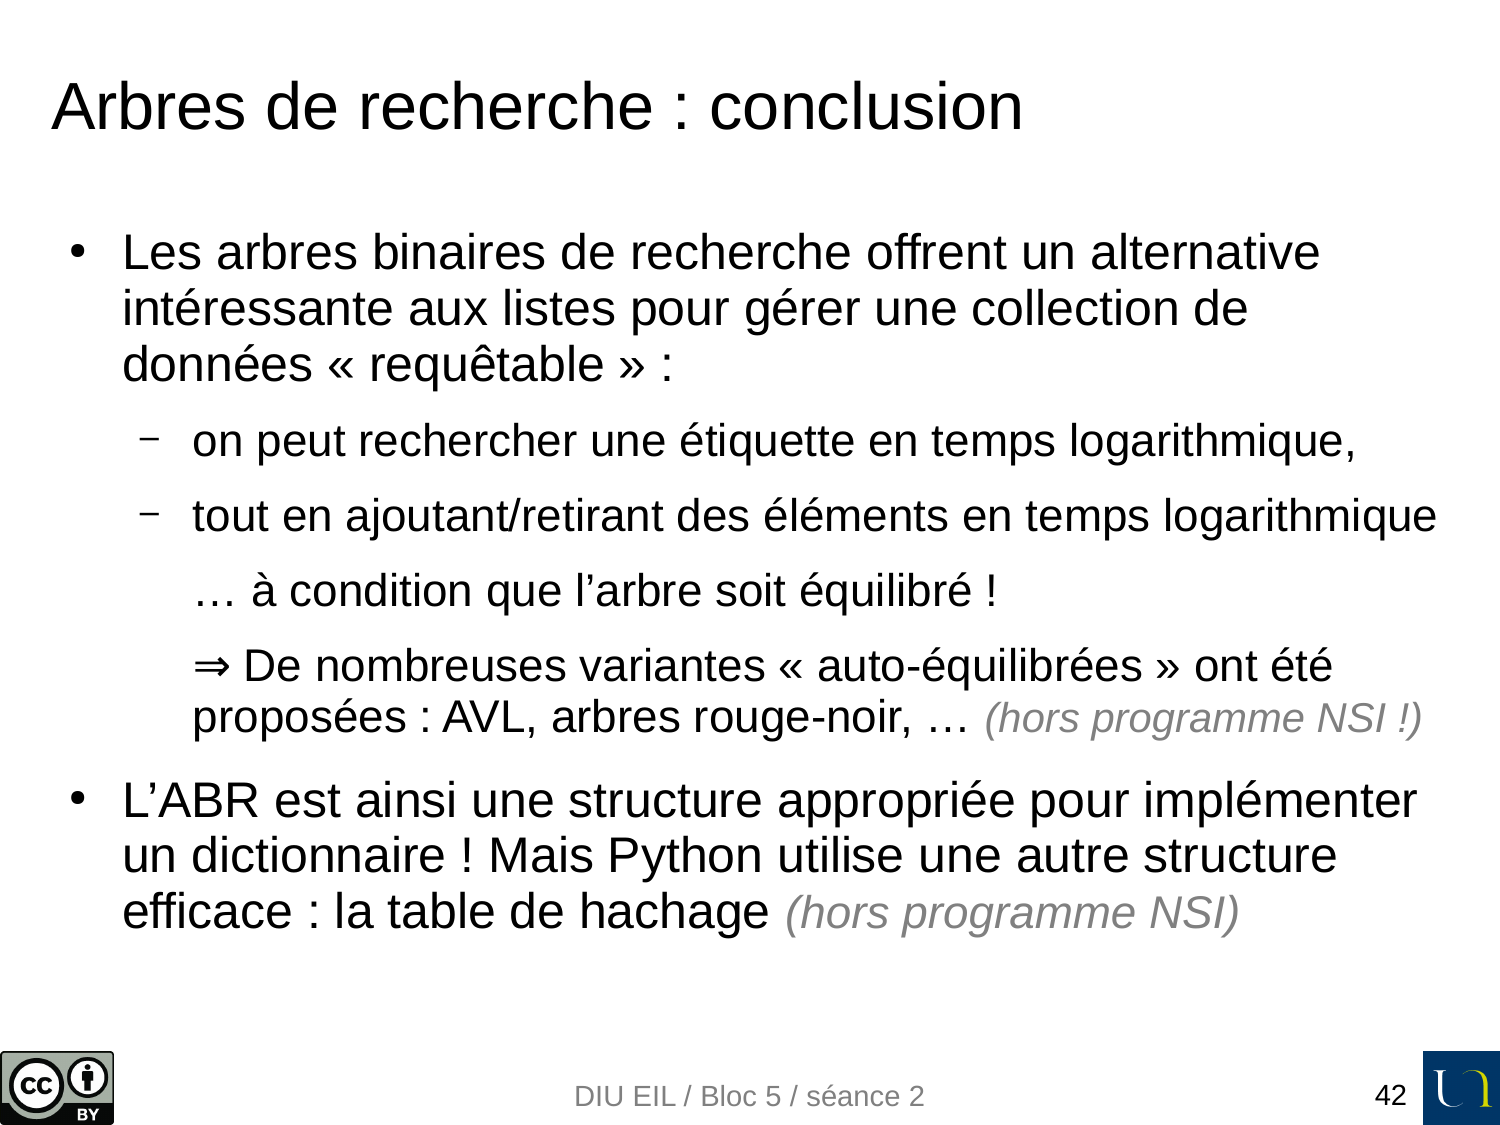

# Arbres de recherche : conclusion
Les arbres binaires de recherche offrent un alternative intéressante aux listes pour gérer une collection de données « requêtable » :
on peut rechercher une étiquette en temps logarithmique,
tout en ajoutant/retirant des éléments en temps logarithmique
… à condition que l’arbre soit équilibré !
⇒ De nombreuses variantes « auto-équilibrées » ont été proposées : AVL, arbres rouge-noir, … (hors programme NSI !)
L’ABR est ainsi une structure appropriée pour implémenter un dictionnaire ! Mais Python utilise une autre structure efficace : la table de hachage (hors programme NSI)
42